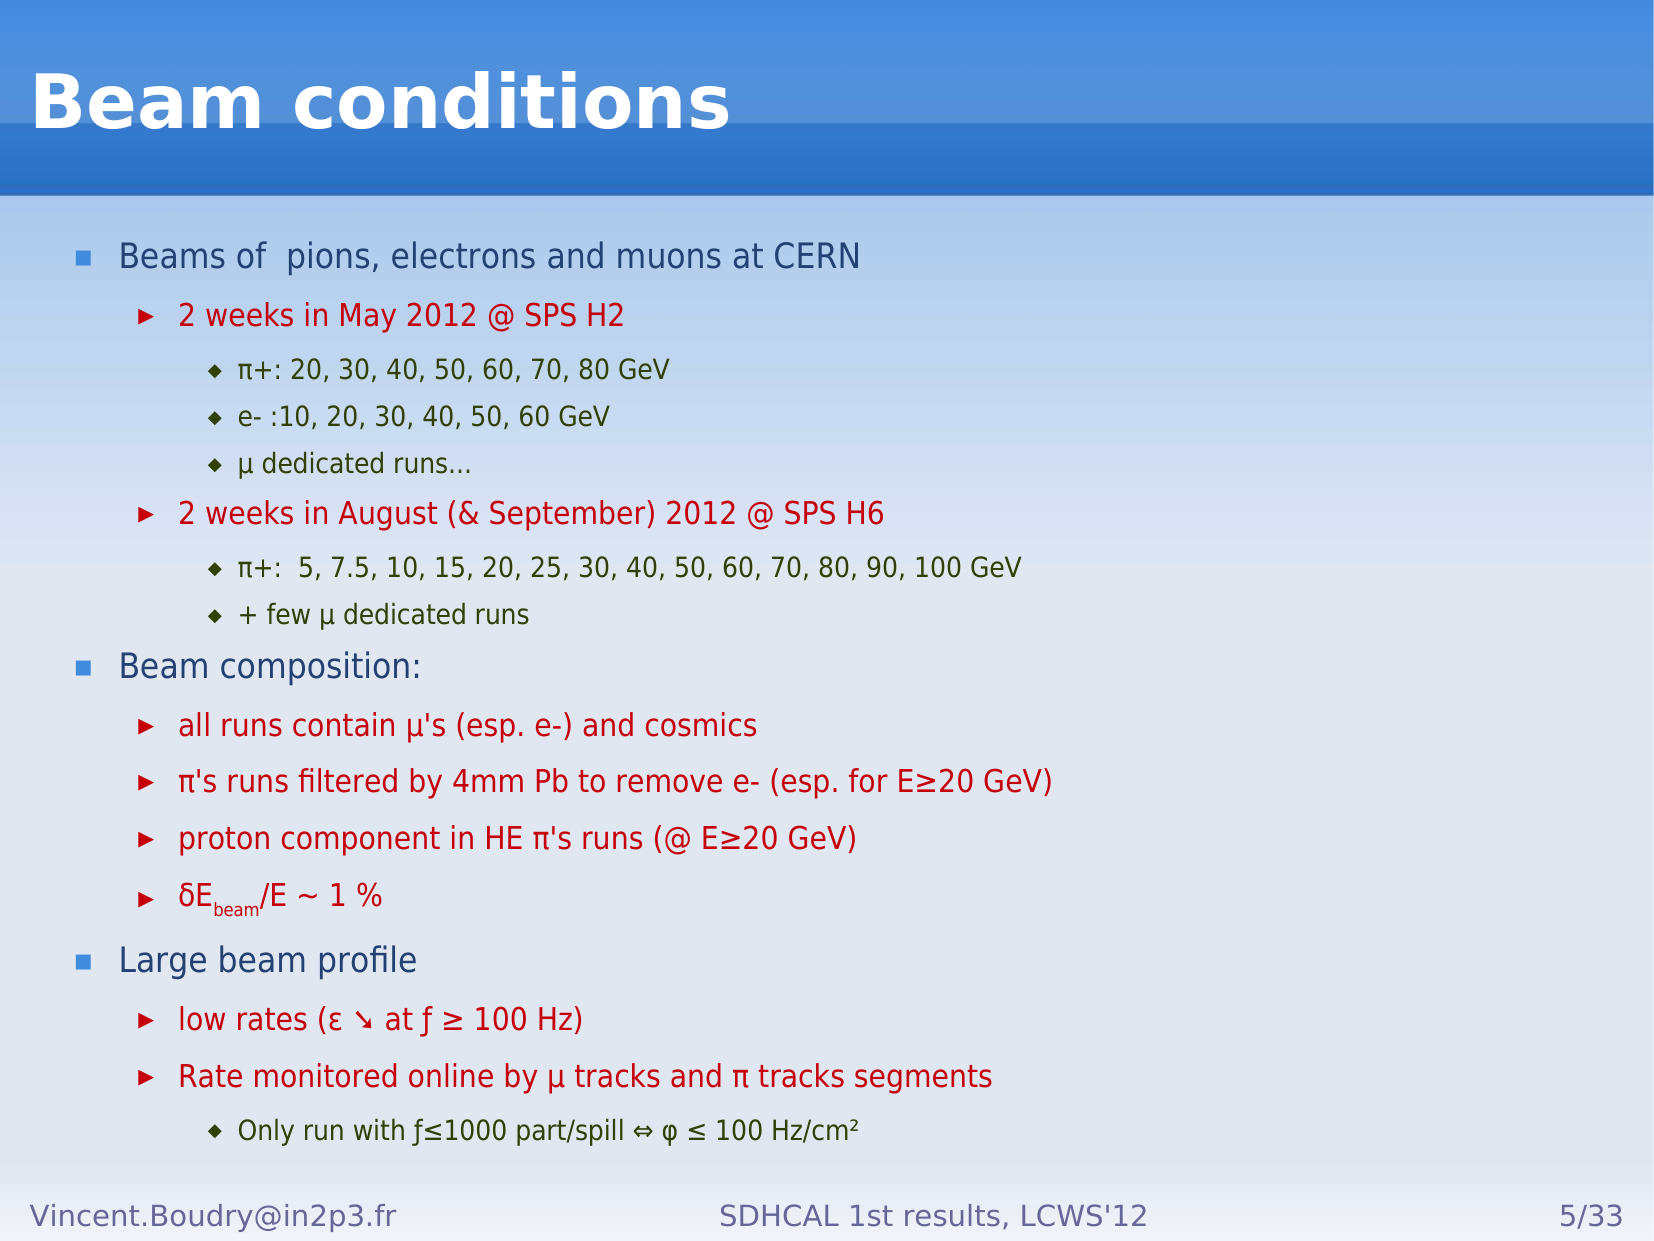

# Beam conditions
Beams of pions, electrons and muons at CERN
2 weeks in May 2012 @ SPS H2
π+: 20, 30, 40, 50, 60, 70, 80 GeV
e- :10, 20, 30, 40, 50, 60 GeV
μ dedicated runs...
2 weeks in August (& September) 2012 @ SPS H6
π+: 5, 7.5, 10, 15, 20, 25, 30, 40, 50, 60, 70, 80, 90, 100 GeV
+ few μ dedicated runs
Beam composition:
all runs contain μ's (esp. e-) and cosmics
π's runs filtered by 4mm Pb to remove e- (esp. for E≥20 GeV)
proton component in HE π's runs (@ E≥20 GeV)
δEbeam/E ~ 1 %
Large beam profile
low rates (ε ➘ at ƒ ≥ 100 Hz)
Rate monitored online by μ tracks and π tracks segments
Only run with ƒ≤1000 part/spill ⇔ φ ≤ 100 Hz/cm²
Vincent.Boudry@in2p3.fr
SDHCAL 1st results, LCWS'12
5